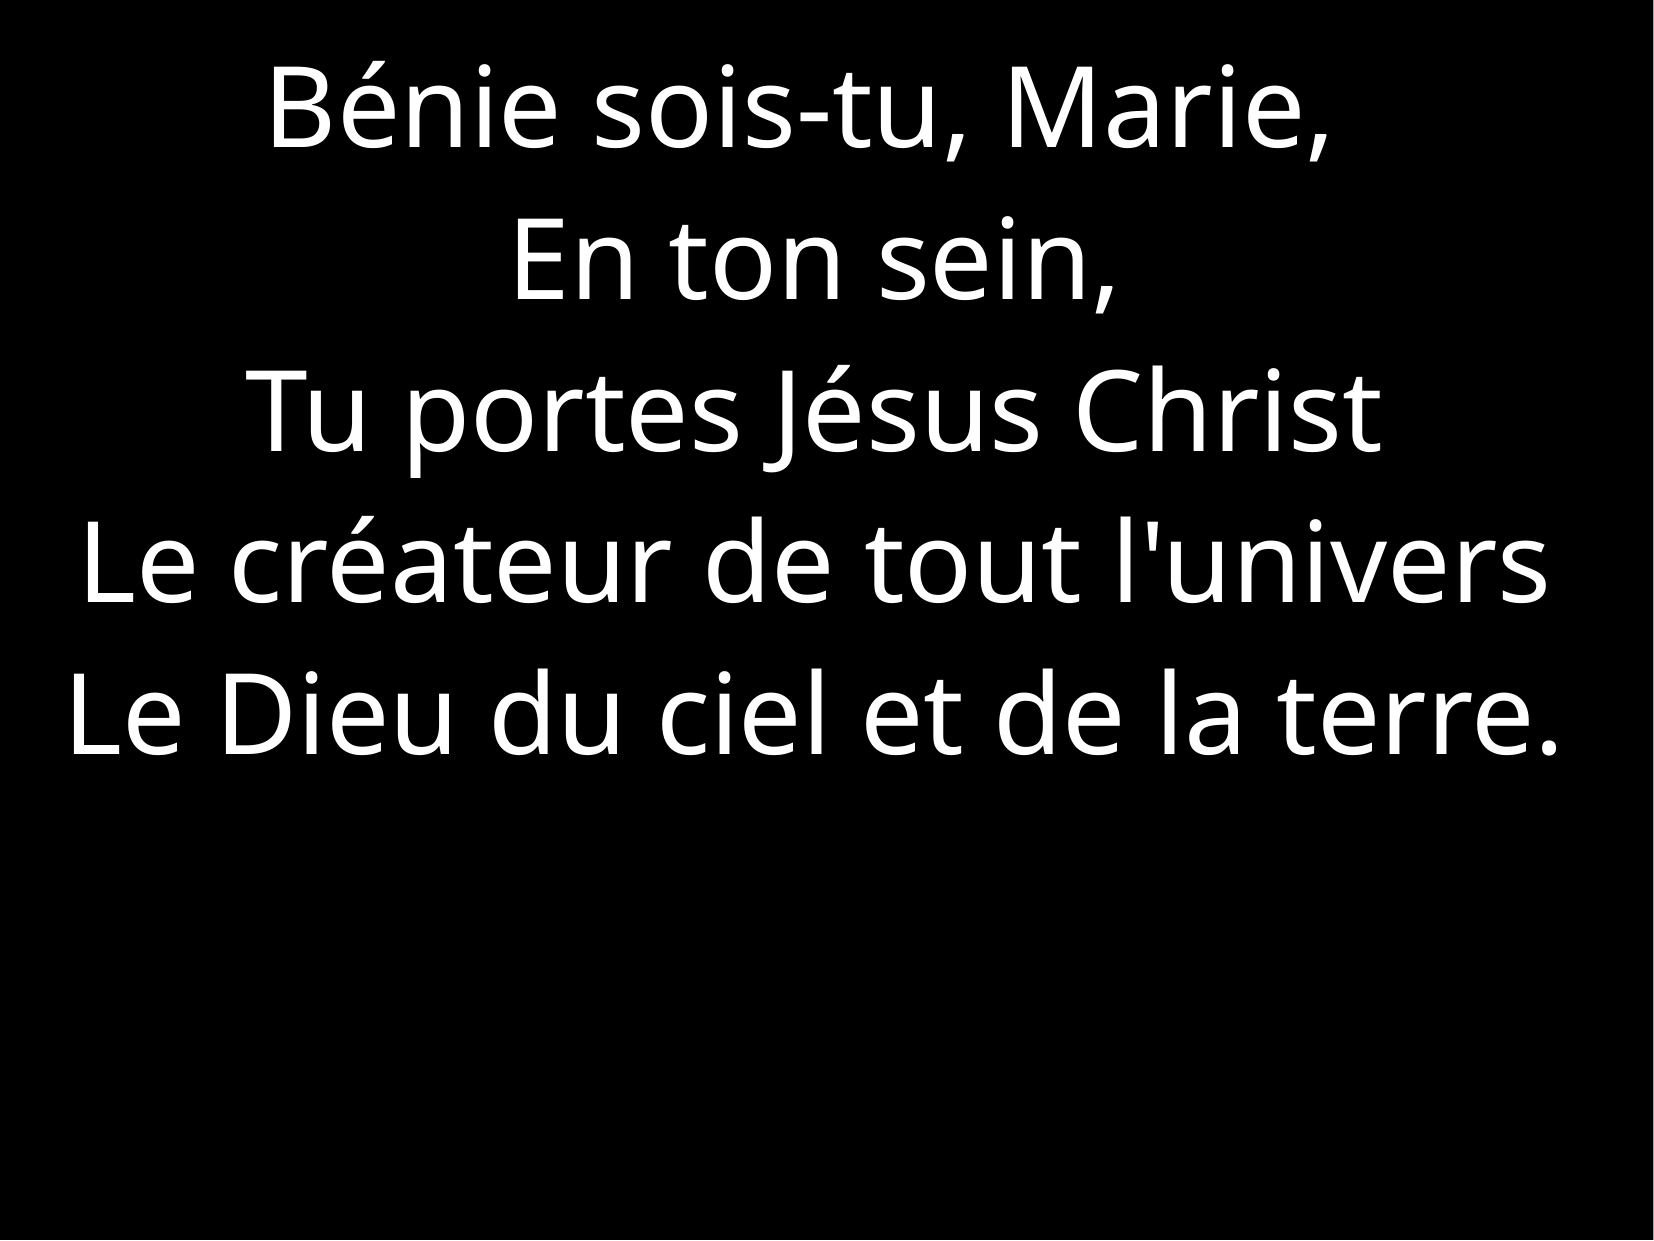

# Bénie sois-tu, Marie,
En ton sein,
Tu portes Jésus Christ
Le créateur de tout l'univers
Le Dieu du ciel et de la terre.